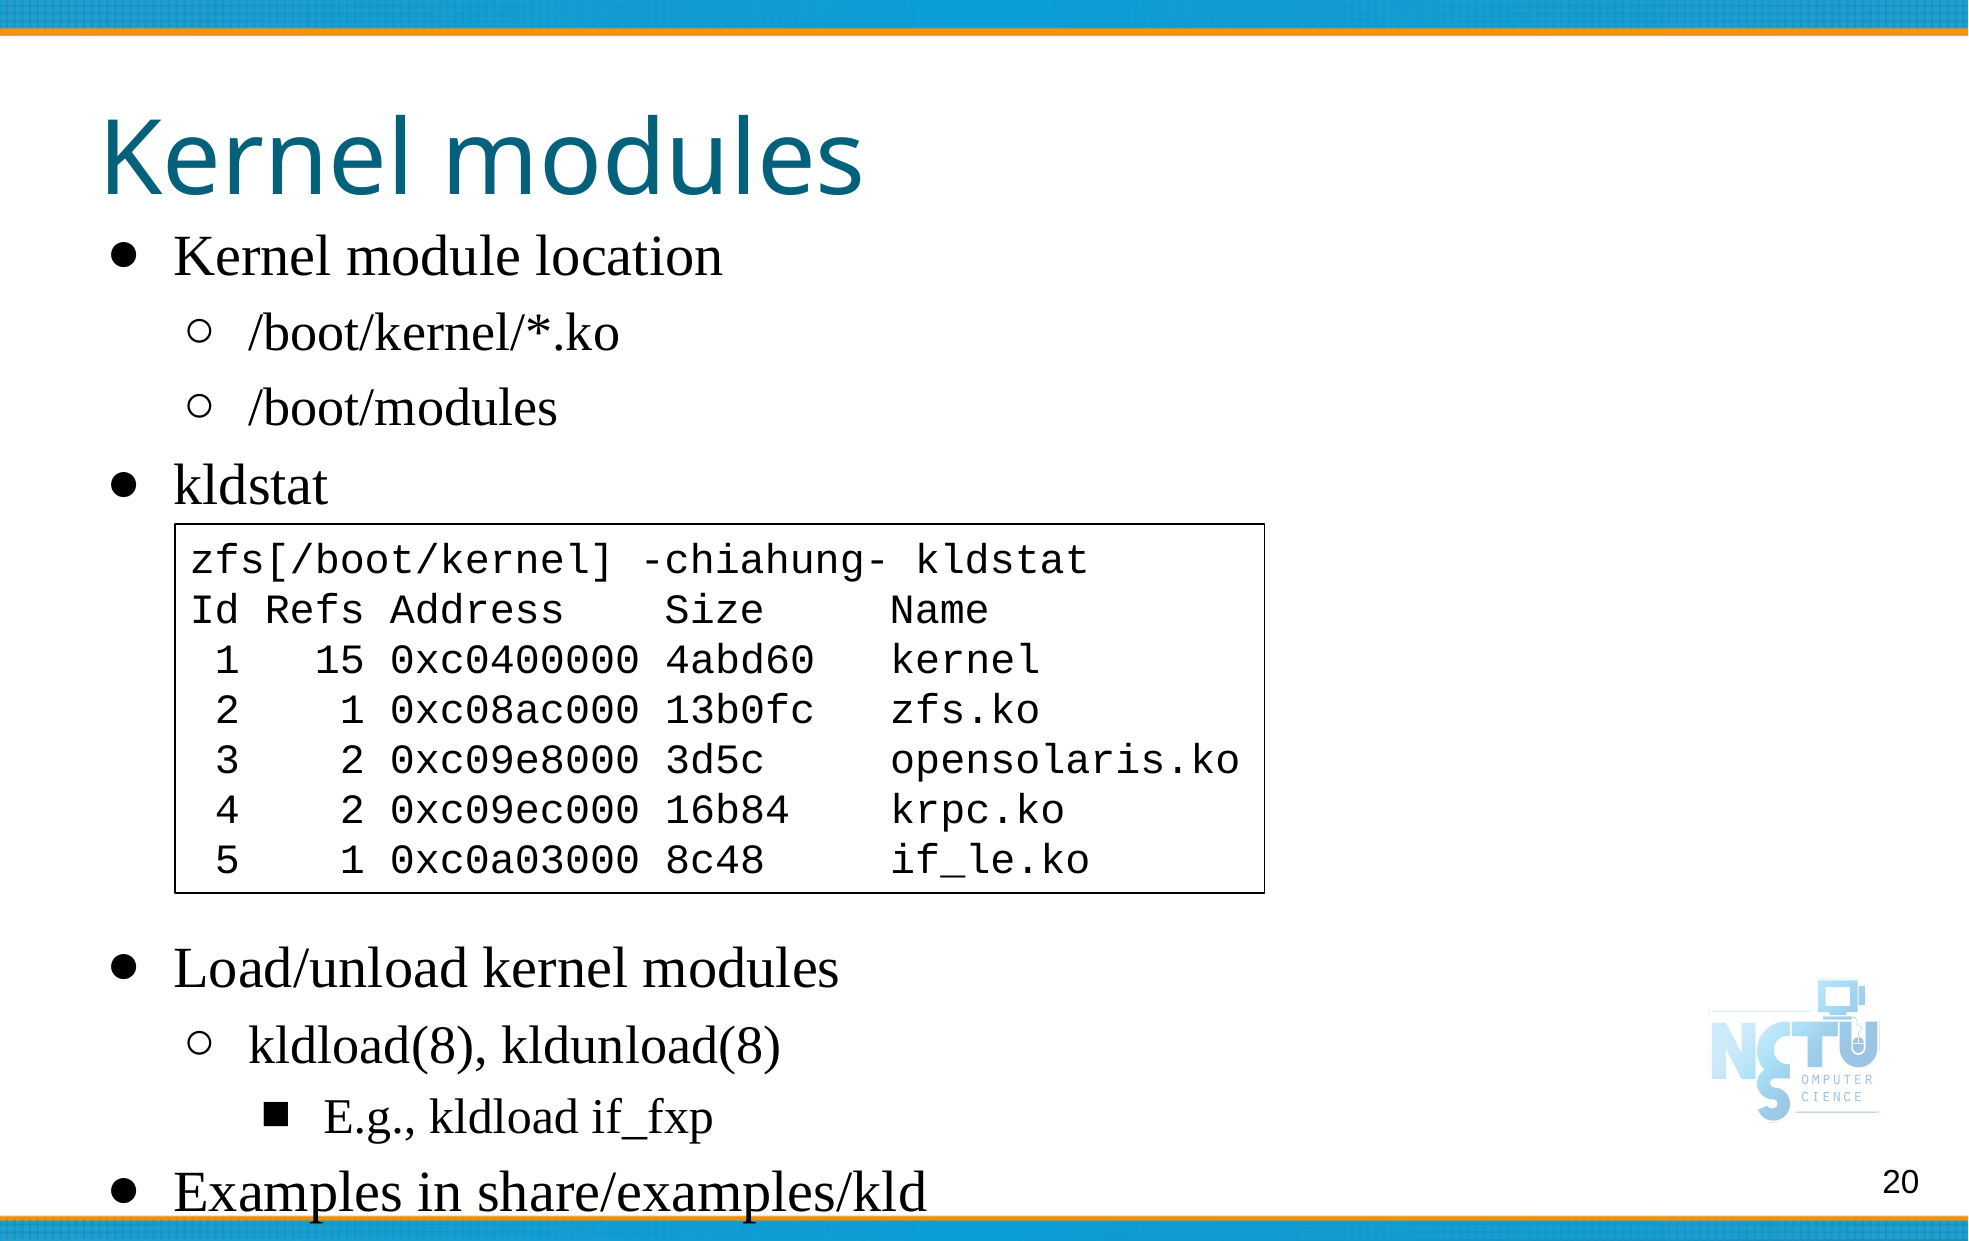

# Kernel modules
Kernel module location
/boot/kernel/*.ko
/boot/modules
kldstat
Load/unload kernel modules
kldload(8), kldunload(8)
E.g., kldload if_fxp
Examples in share/examples/kld
zfs[/boot/kernel] -chiahung- kldstat
Id Refs Address Size Name
 1 15 0xc0400000 4abd60 kernel
 2 1 0xc08ac000 13b0fc zfs.ko
 3 2 0xc09e8000 3d5c opensolaris.ko
 4 2 0xc09ec000 16b84 krpc.ko
 5 1 0xc0a03000 8c48 if_le.ko